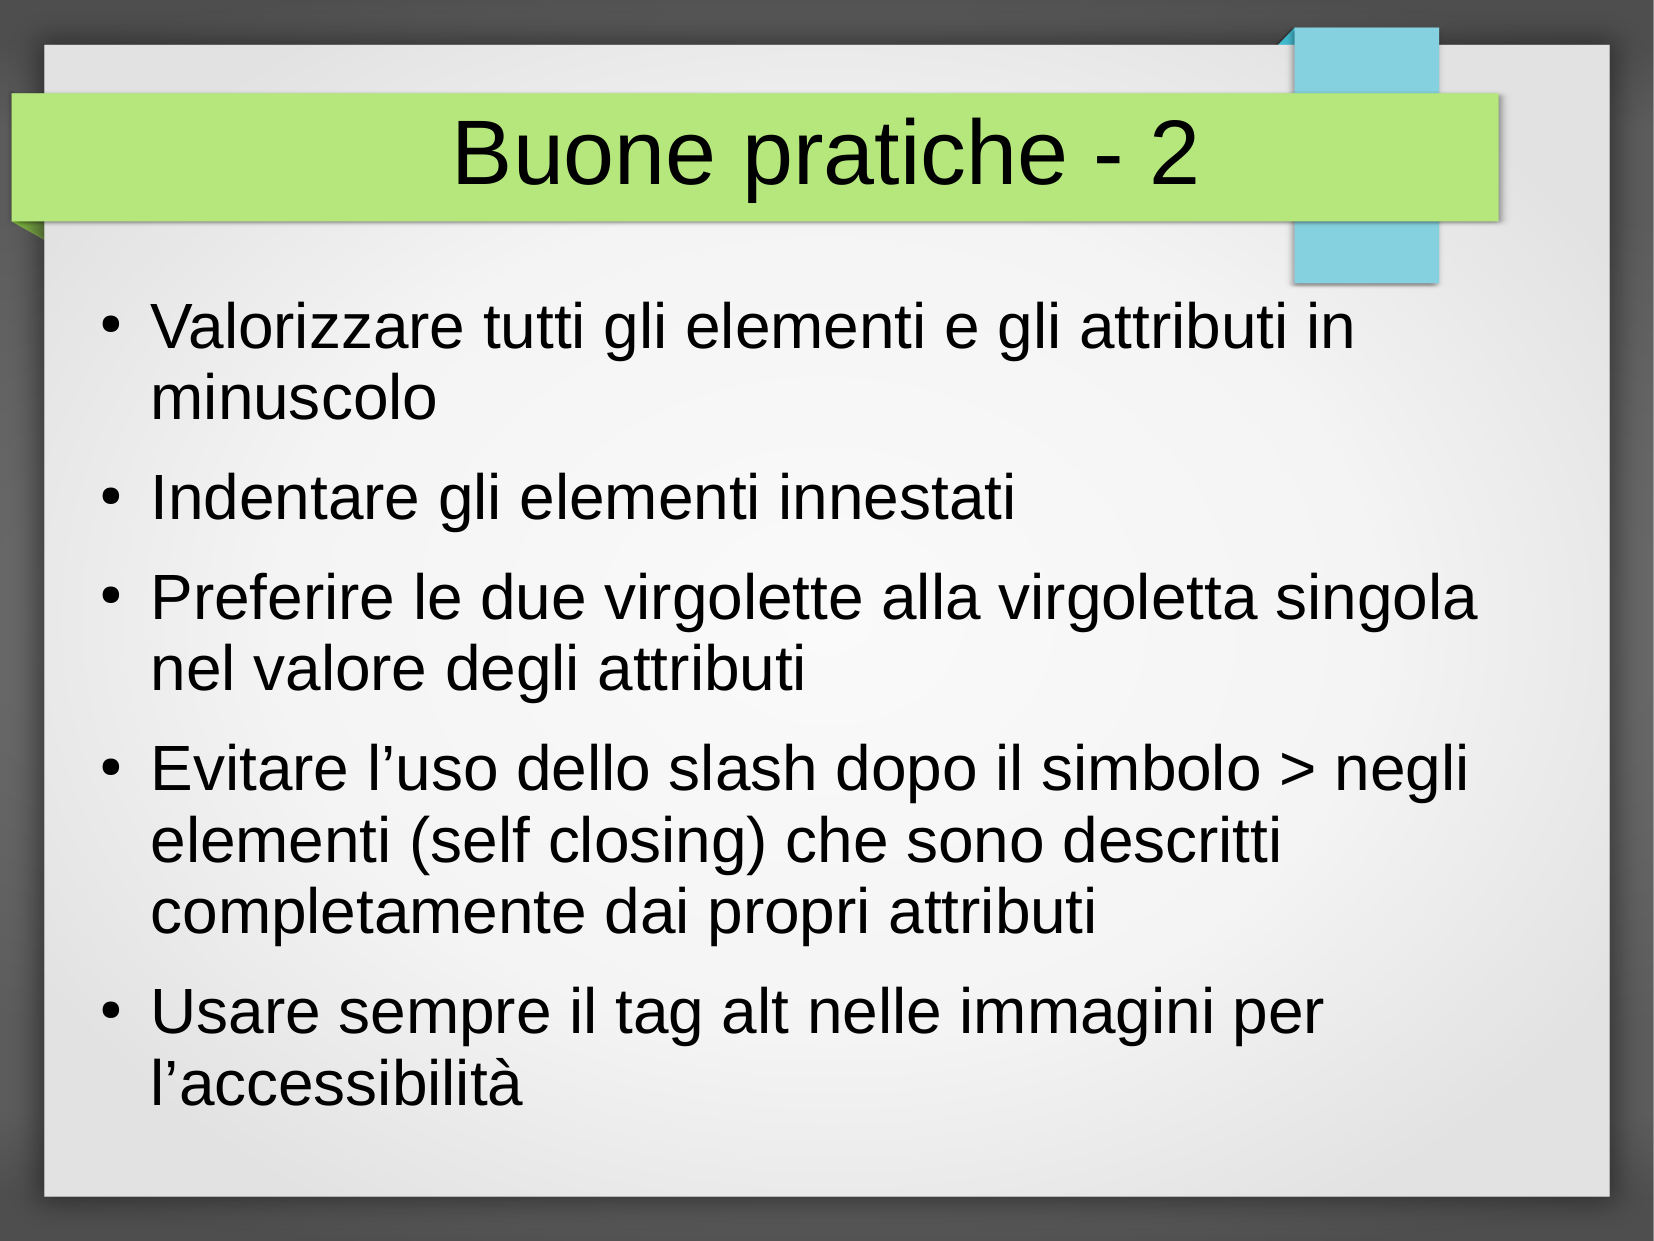

# Buone pratiche - 2
Valorizzare tutti gli elementi e gli attributi in minuscolo
Indentare gli elementi innestati
Preferire le due virgolette alla virgoletta singola nel valore degli attributi
Evitare l’uso dello slash dopo il simbolo > negli elementi (self closing) che sono descritti completamente dai propri attributi
Usare sempre il tag alt nelle immagini per l’accessibilità